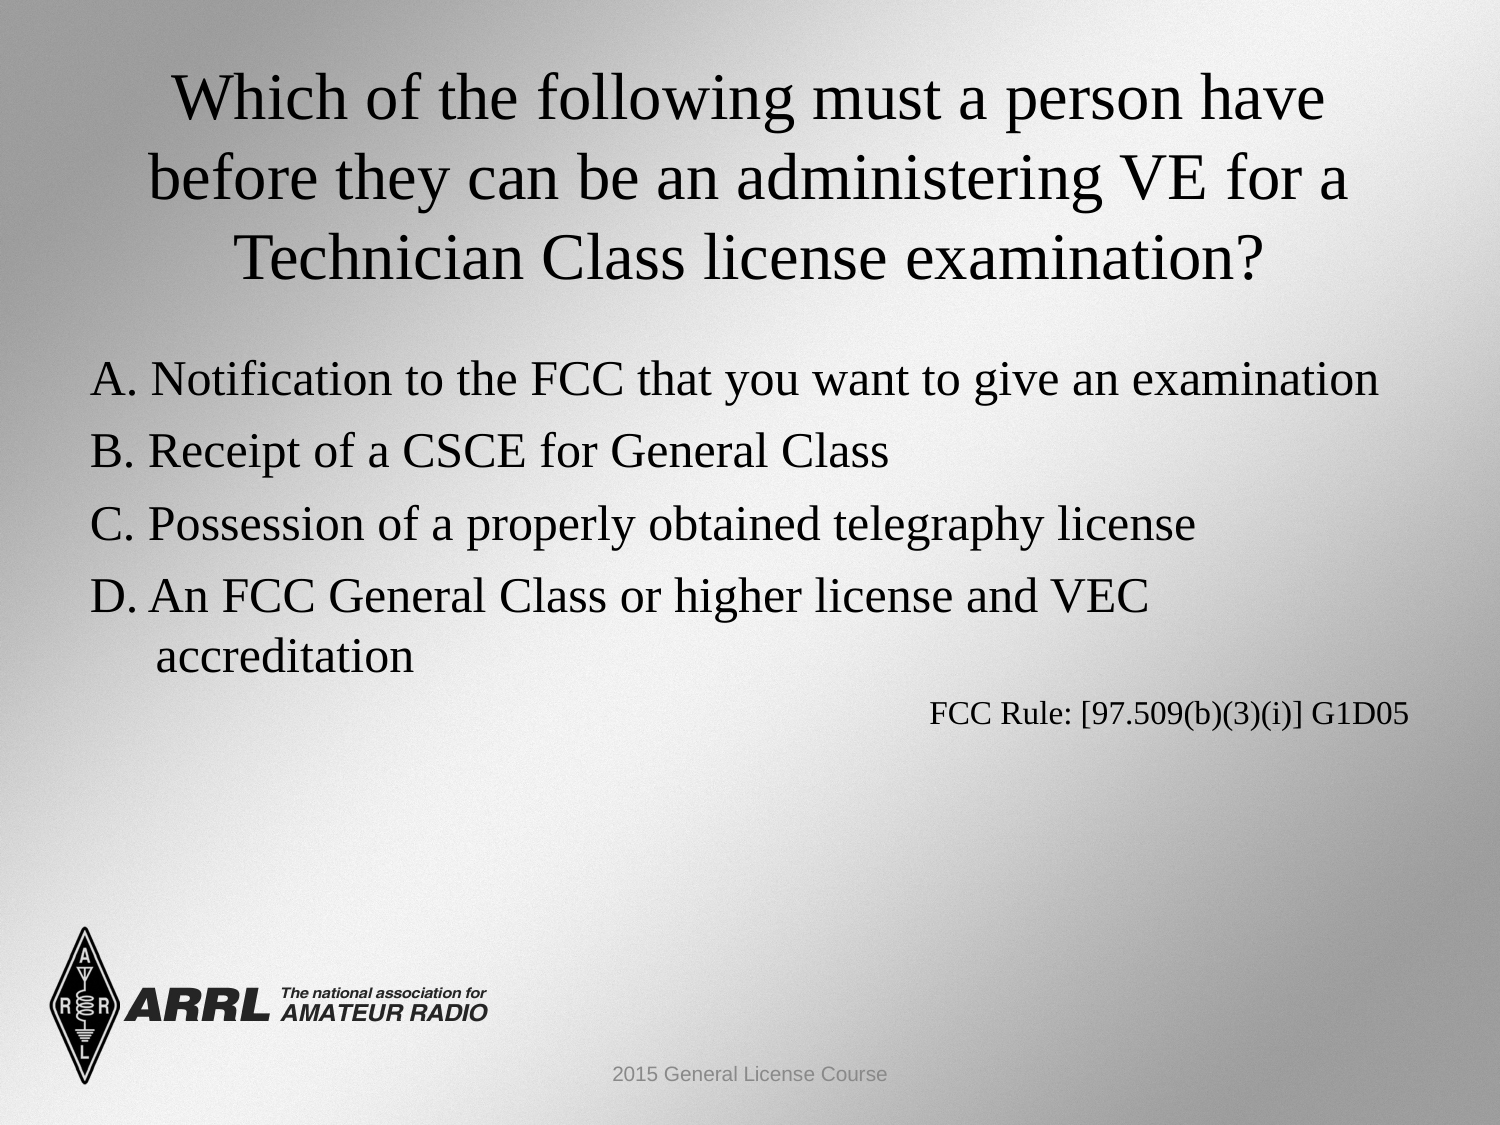

# Which of the following must a person have before they can be an administering VE for a Technician Class license examination?
A. Notification to the FCC that you want to give an examination
B. Receipt of a CSCE for General Class
C. Possession of a properly obtained telegraphy license
D. An FCC General Class or higher license and VEC accreditation
FCC Rule: [97.509(b)(3)(i)] G1D05
2015 General License Course